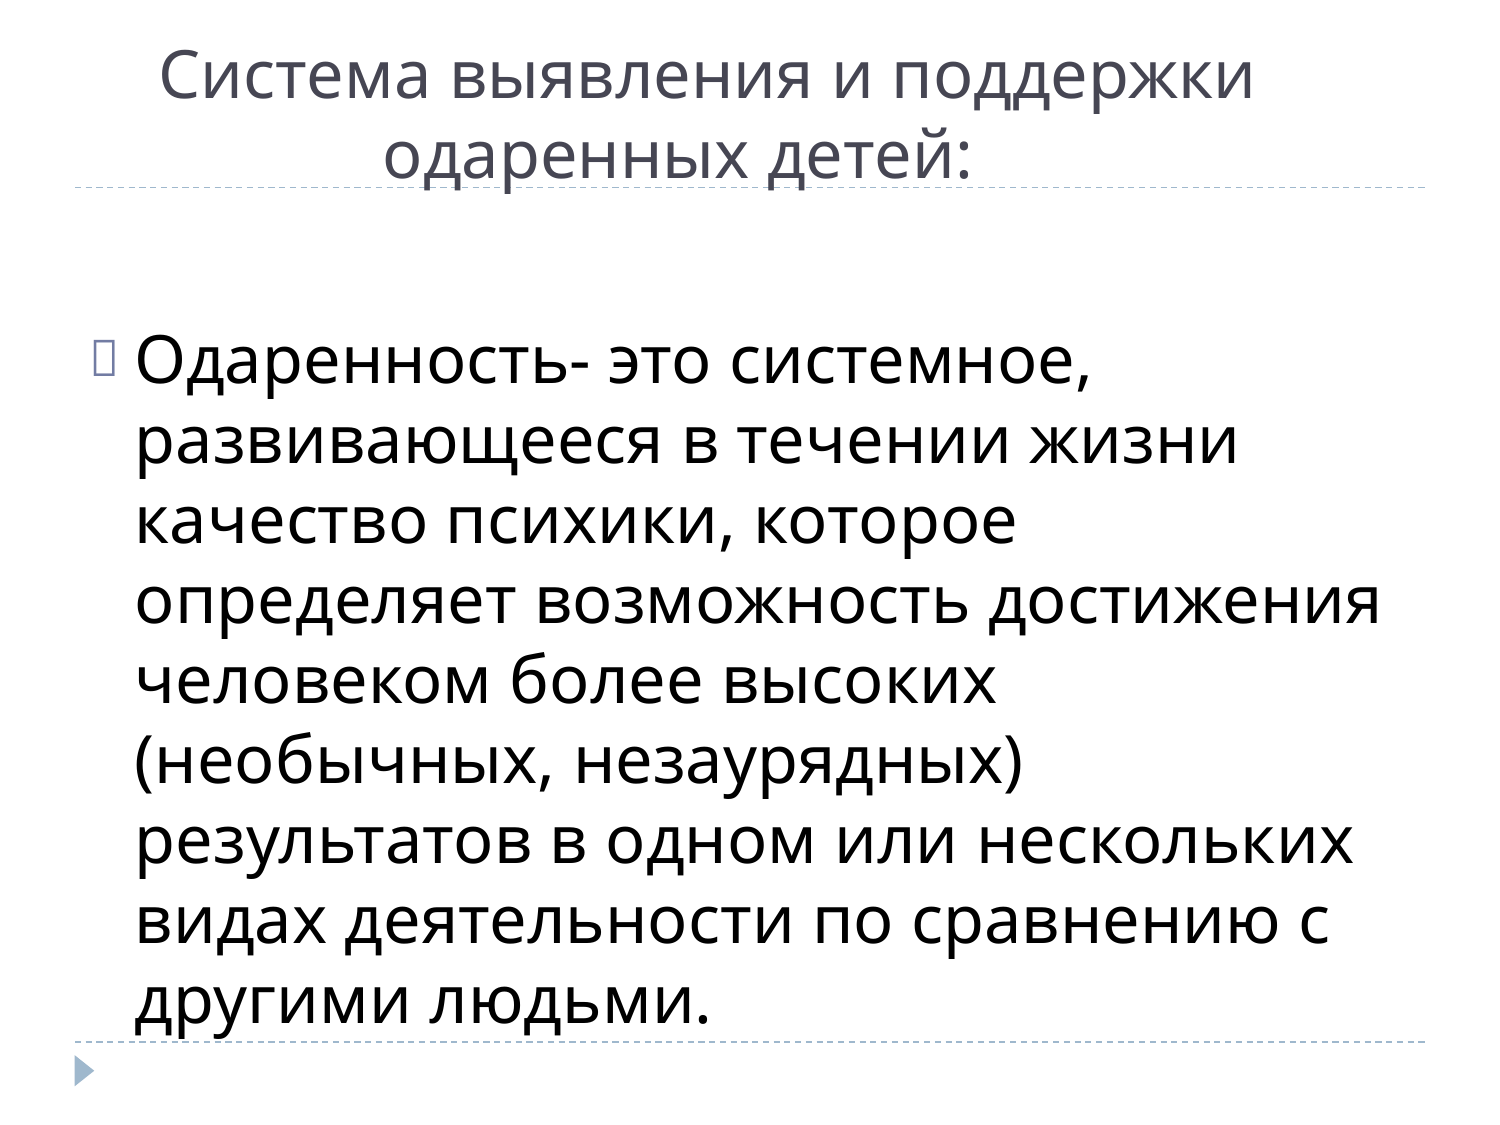

# Система выявления и поддержки 	 одаренных детей:
Одаренность- это системное, развивающееся в течении жизни качество психики, которое определяет возможность достижения человеком более высоких (необычных, незаурядных) результатов в одном или нескольких видах деятельности по сравнению с другими людьми.